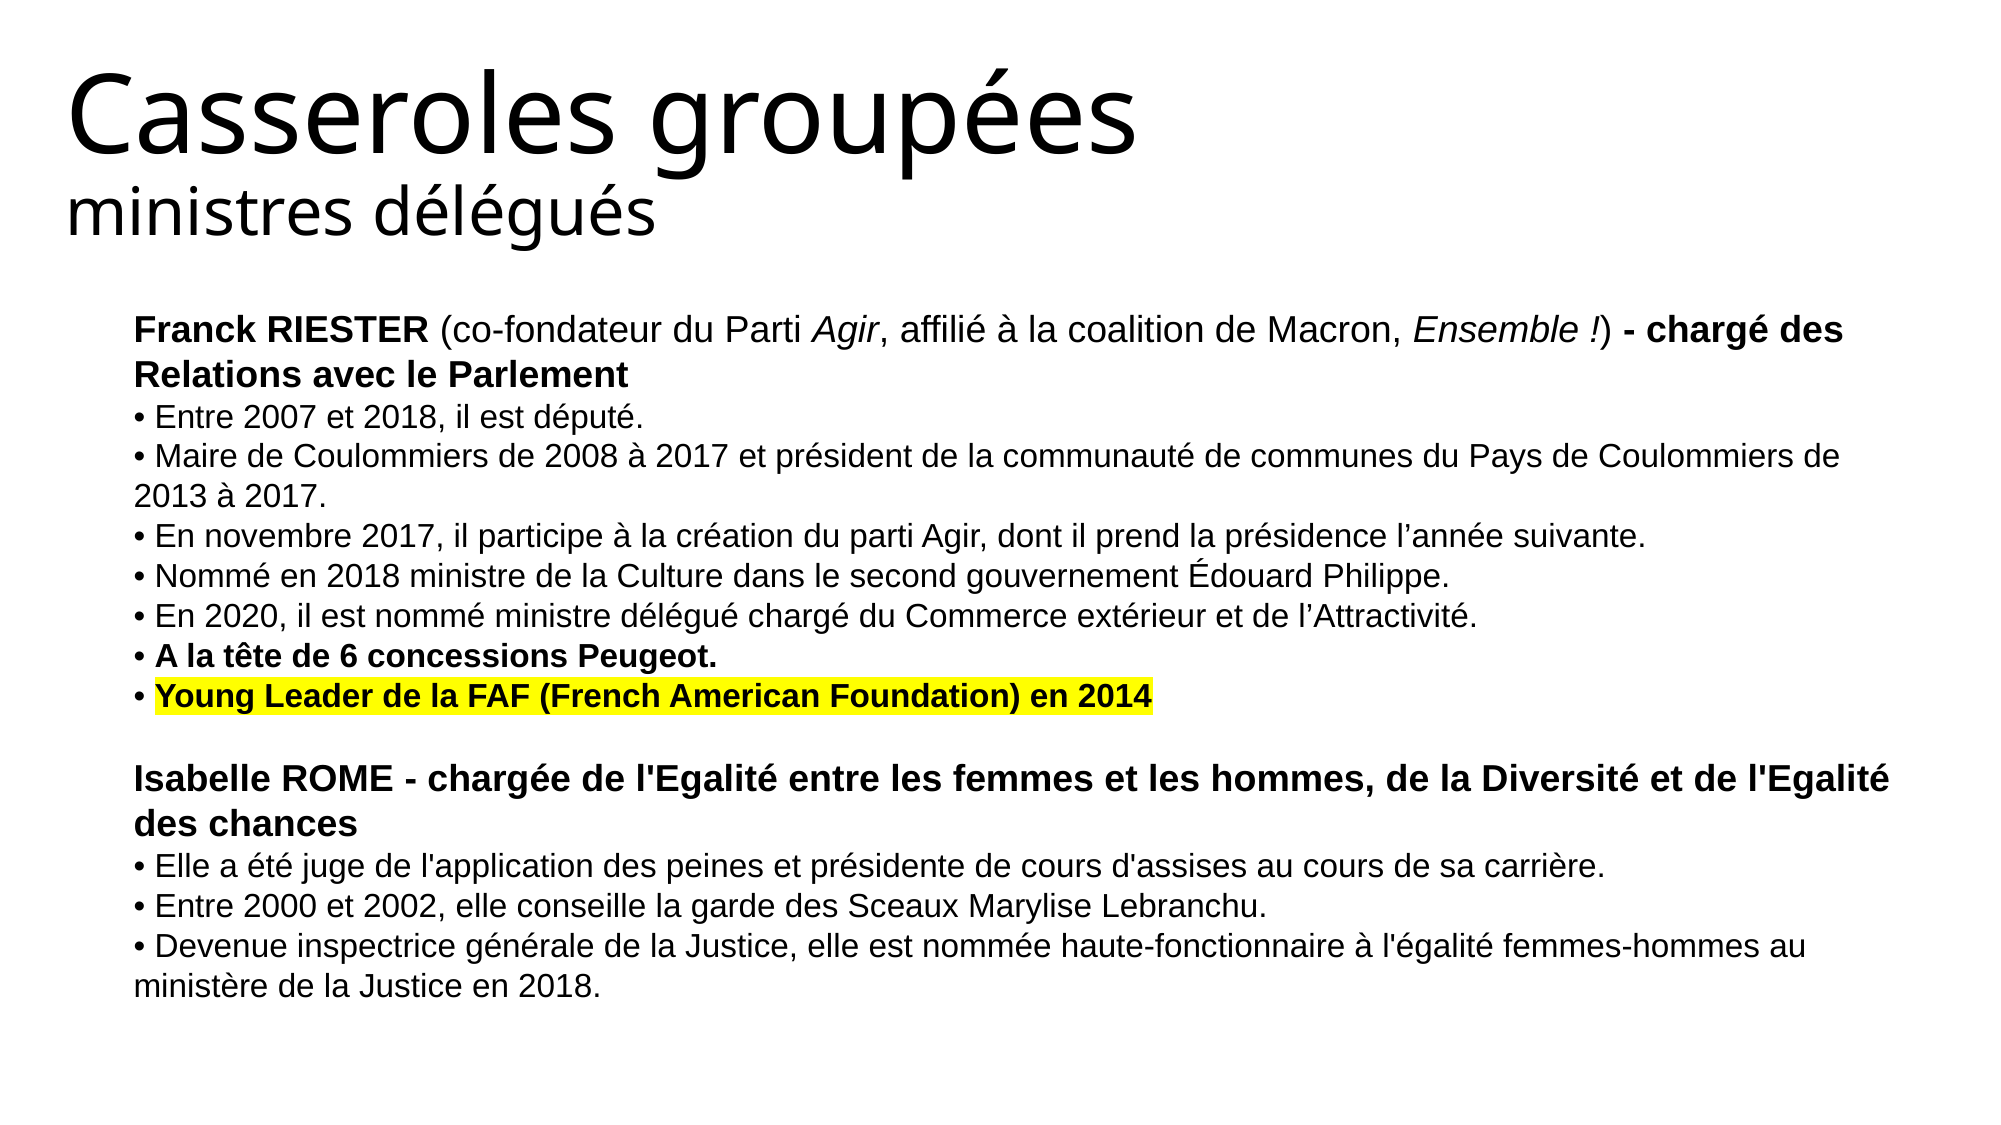

# Casseroles groupées ministres délégués
Franck RIESTER (co-fondateur du Parti Agir, affilié à la coalition de Macron, Ensemble !) - chargé des Relations avec le Parlement
• Entre 2007 et 2018, il est député.
• Maire de Coulommiers de 2008 à 2017 et président de la communauté de communes du Pays de Coulommiers de 2013 à 2017.
• En novembre 2017, il participe à la création du parti Agir, dont il prend la présidence l’année suivante.
• Nommé en 2018 ministre de la Culture dans le second gouvernement Édouard Philippe.
• En 2020, il est nommé ministre délégué chargé du Commerce extérieur et de l’Attractivité.
• A la tête de 6 concessions Peugeot.
• Young Leader de la FAF (French American Foundation) en 2014
Isabelle ROME - chargée de l'Egalité entre les femmes et les hommes, de la Diversité et de l'Egalité des chances
• Elle a été juge de l'application des peines et présidente de cours d'assises au cours de sa carrière.
• Entre 2000 et 2002, elle conseille la garde des Sceaux Marylise Lebranchu.
• Devenue inspectrice générale de la Justice, elle est nommée haute-fonctionnaire à l'égalité femmes-hommes au ministère de la Justice en 2018.